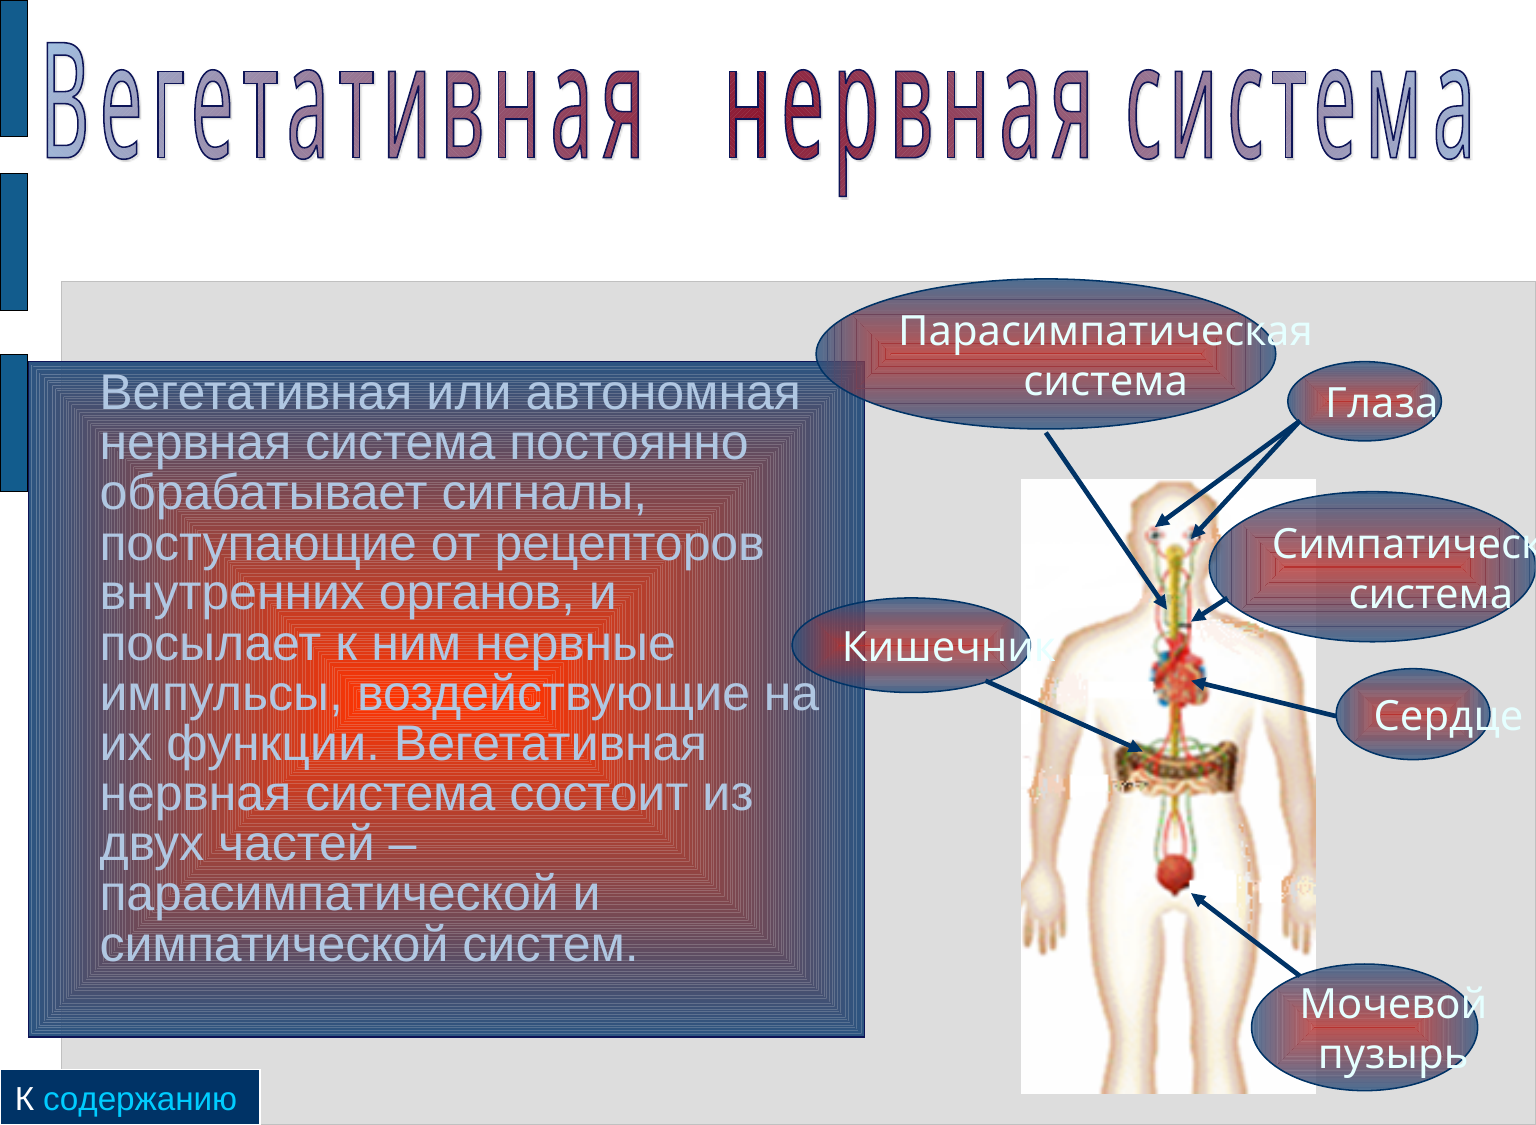

Вегетативная нервная система
Парасимпатическая
система
# Вегетативная или автономная нервная система постоянно обрабатывает сигналы, поступающие от рецепторов внутренних органов, и посылает к ним нервные импульсы, воздействующие на их функции. Вегетативная нервная система состоит из двух частей – парасимпатической и симпатической систем.
Глаза
Симпатическая
система
Кишечник
Сердце
Мочевой
пузырь
К содержанию